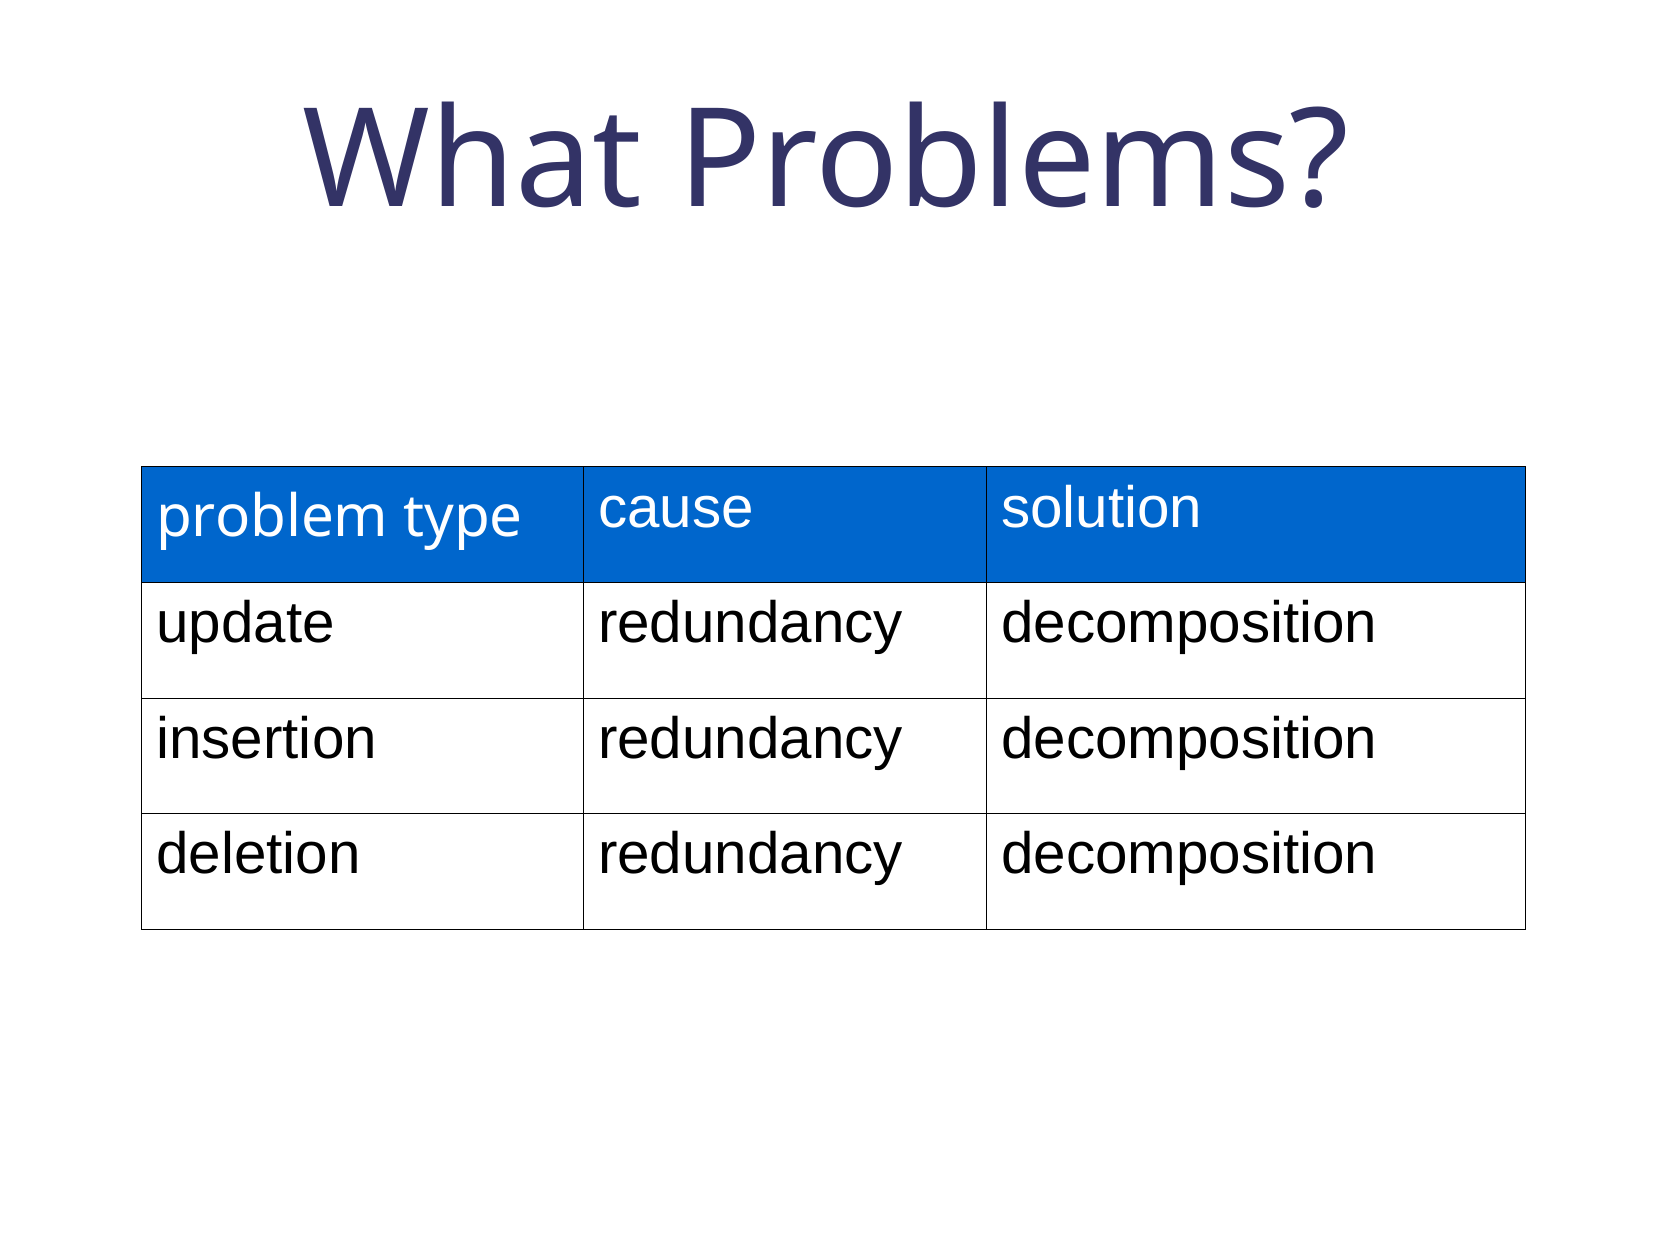

# What Problems?
| problem type | cause | solution |
| --- | --- | --- |
| update | redundancy | decomposition |
| insertion | redundancy | decomposition |
| deletion | redundancy | decomposition |